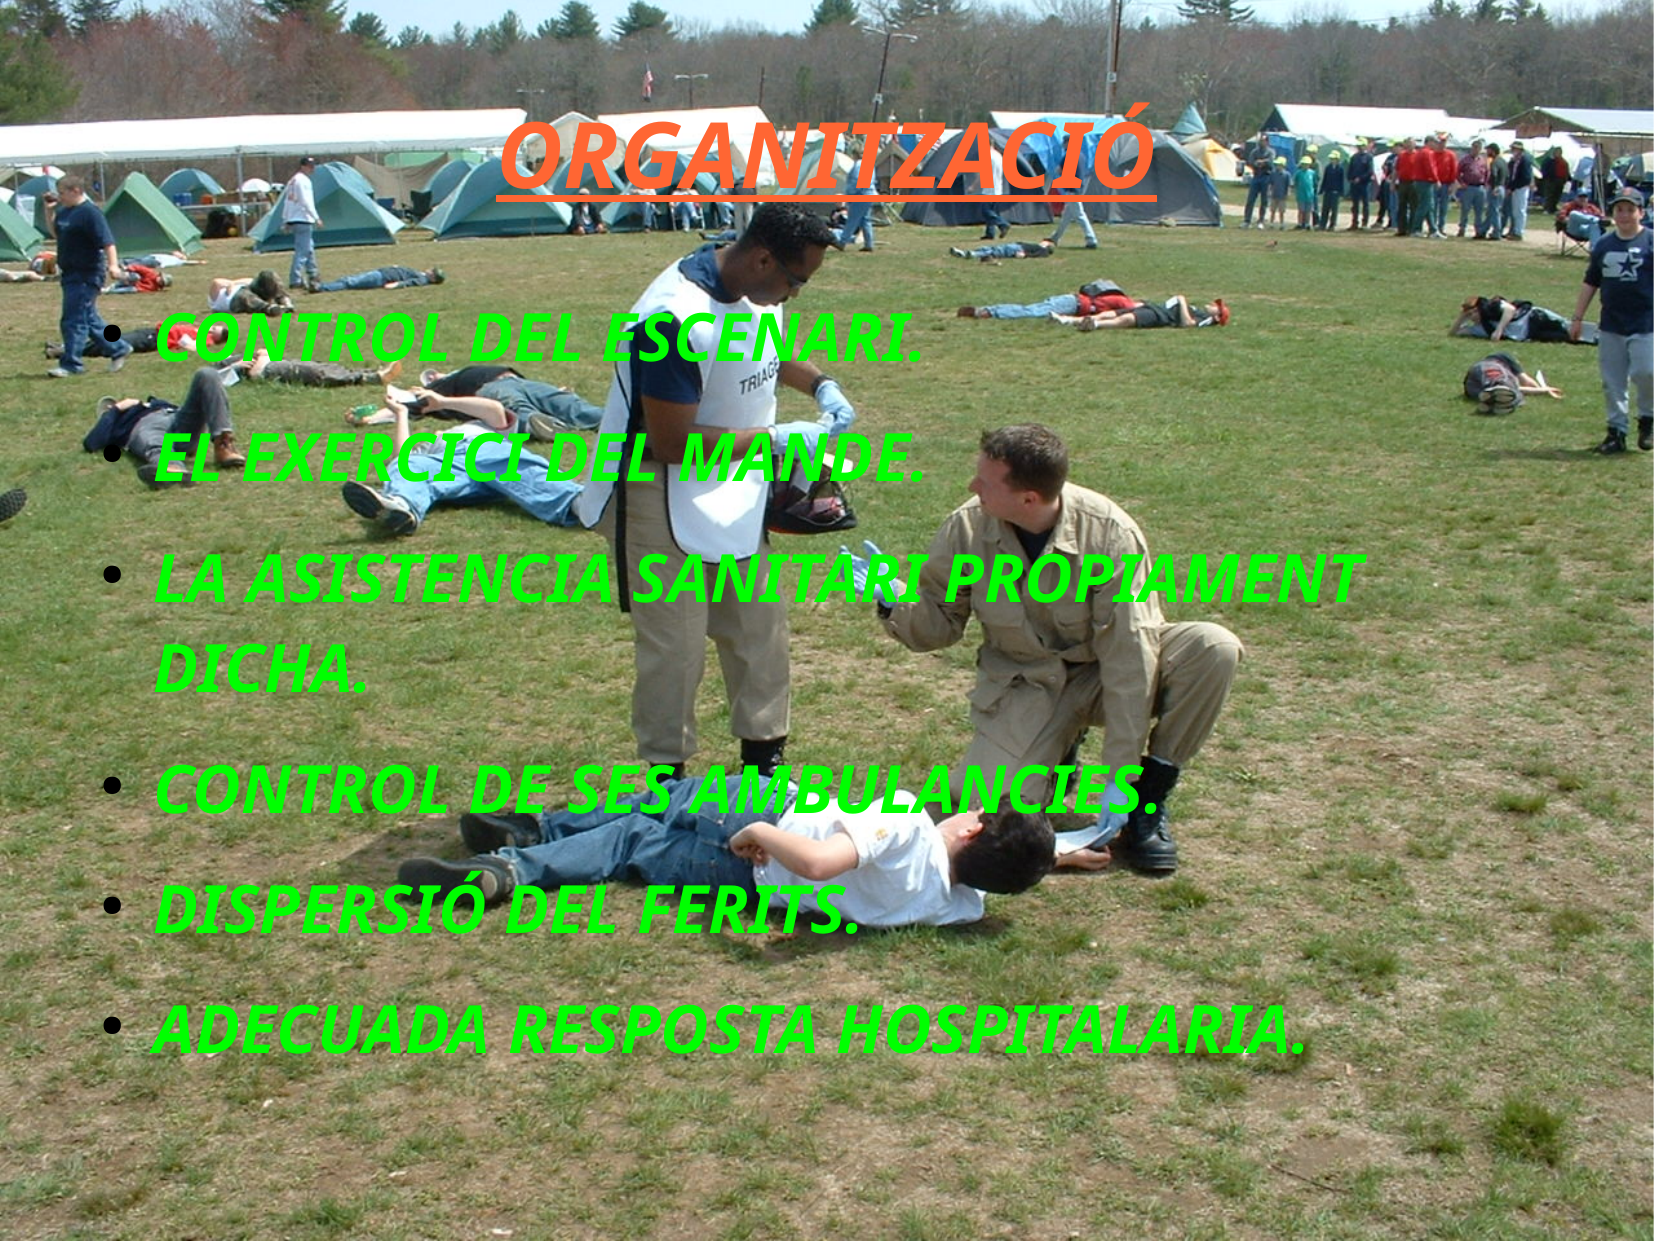

# ORGANITZACIÓ
CONTROL DEL ESCENARI.
EL EXERCICI DEL MANDE.
LA ASISTENCIA SANITARI PROPIAMENT DICHA.
CONTROL DE SES AMBULANCIES.
DISPERSIÓ DEL FERITS.
ADECUADA RESPOSTA HOSPITALARIA.